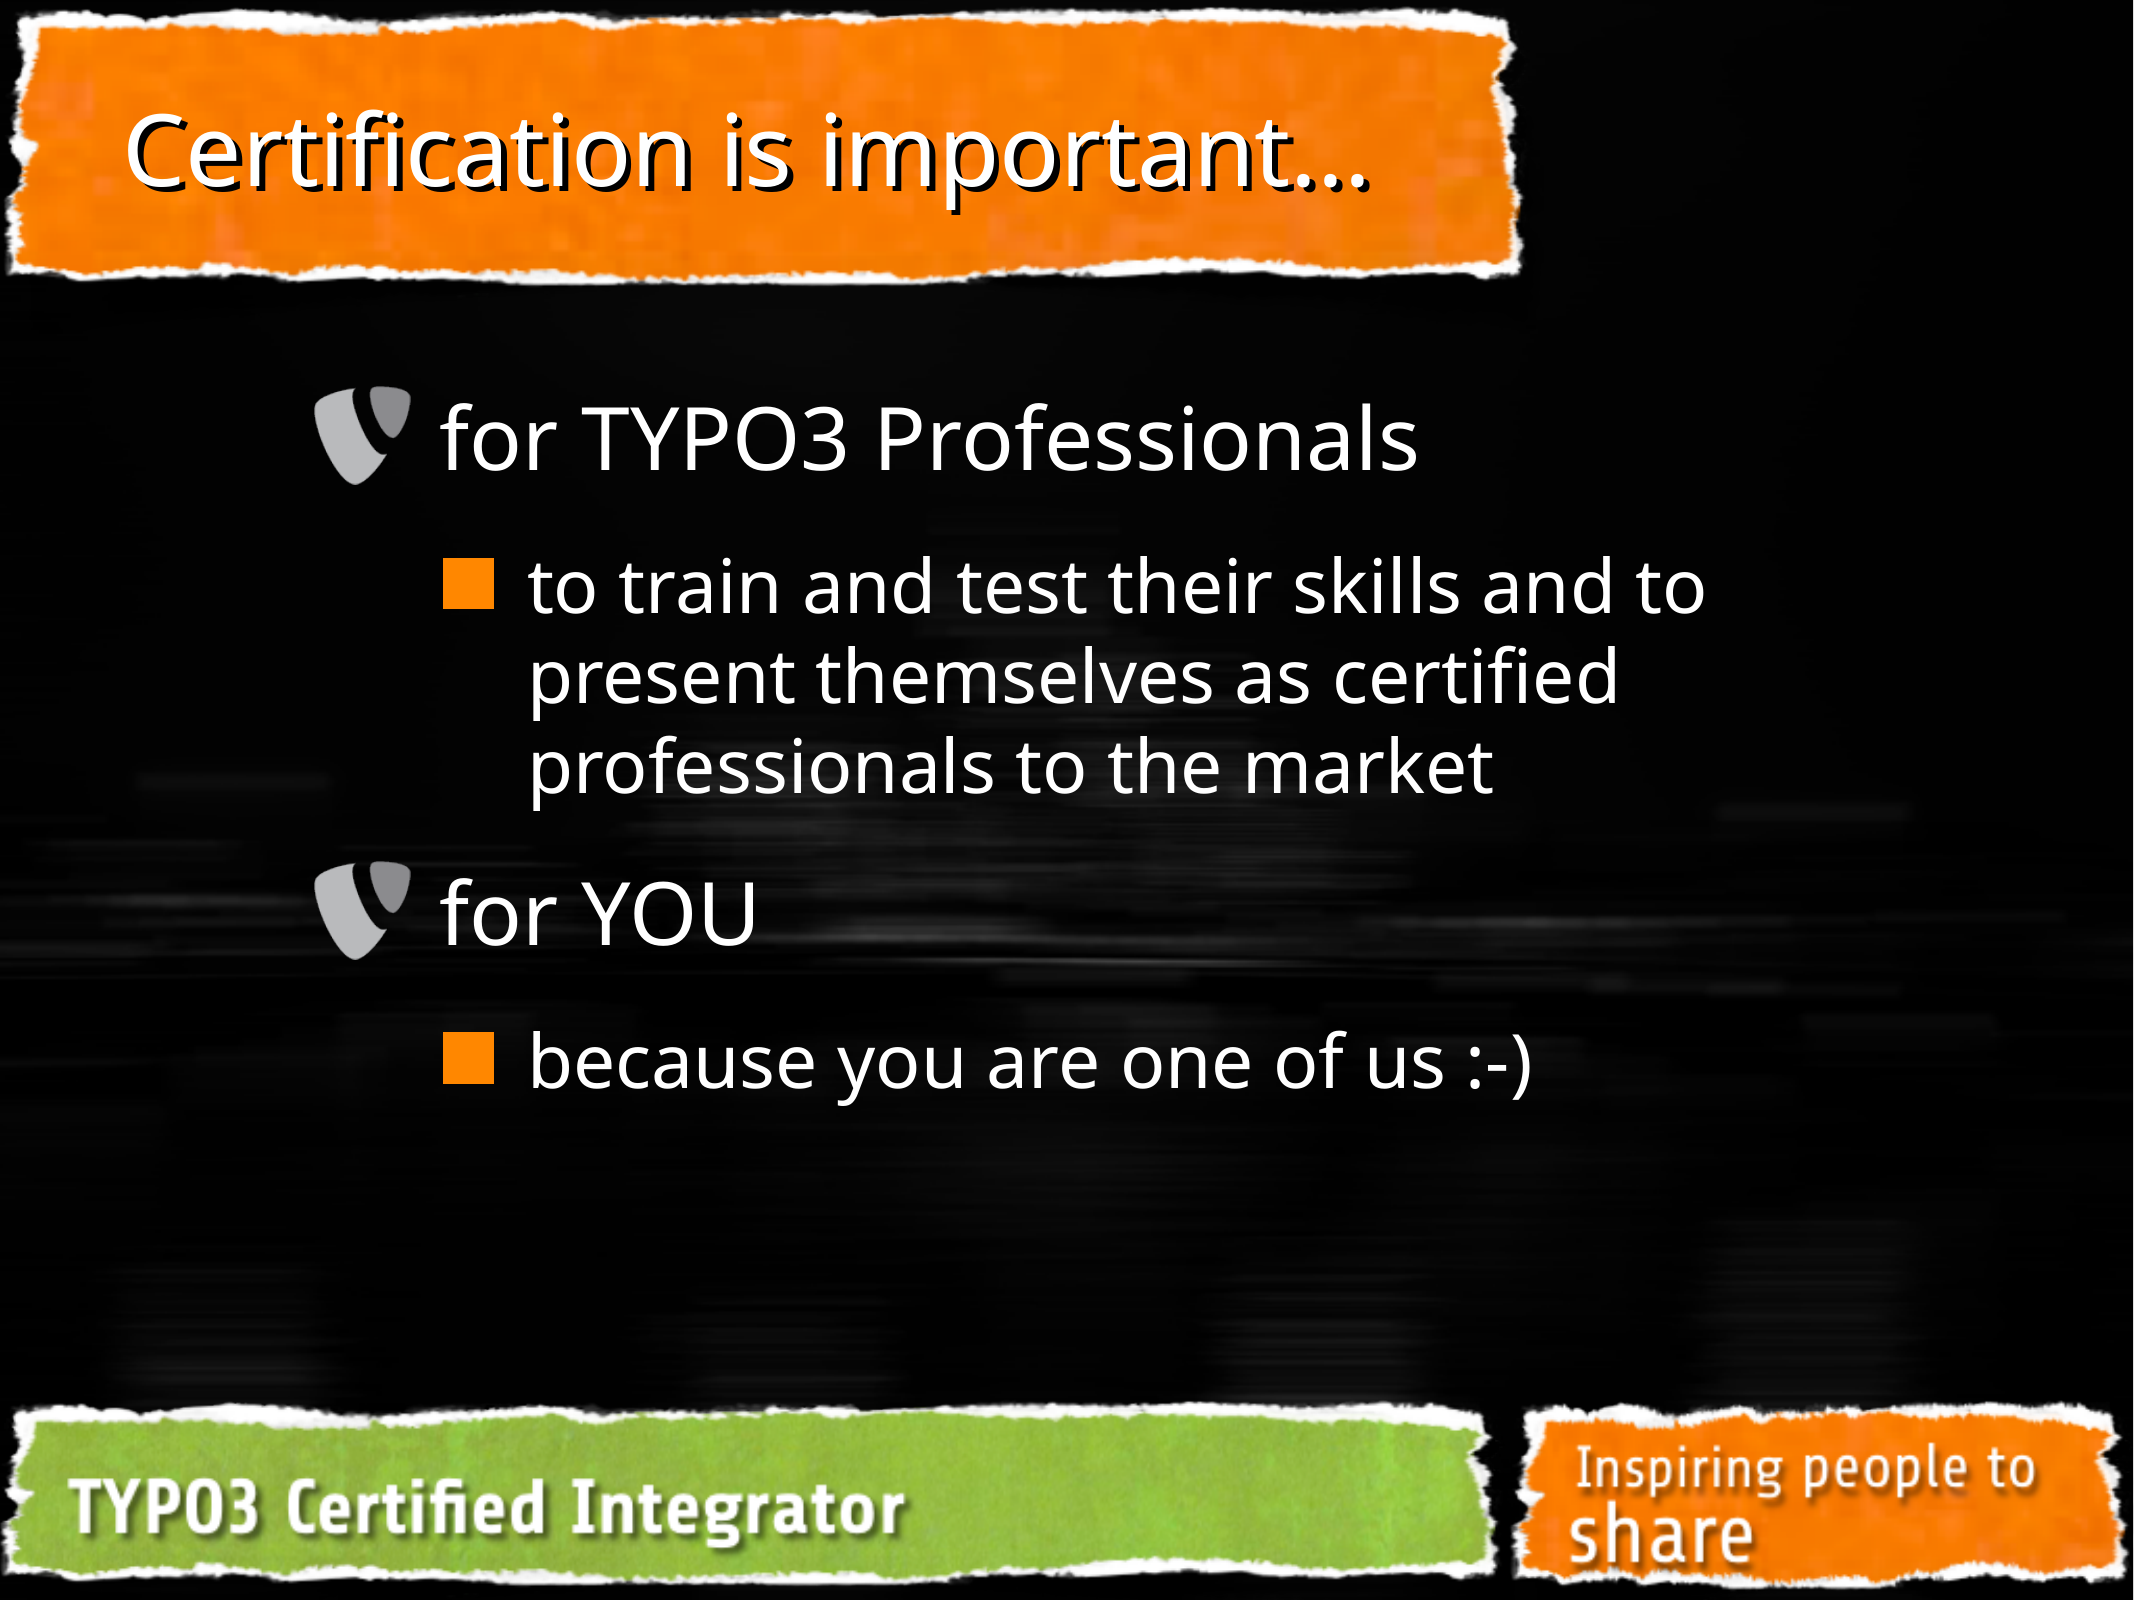

# Certification is important...
for TYPO3 Professionals
to train and test their skills and to present themselves as certified professionals to the market
for YOU
because you are one of us :-)